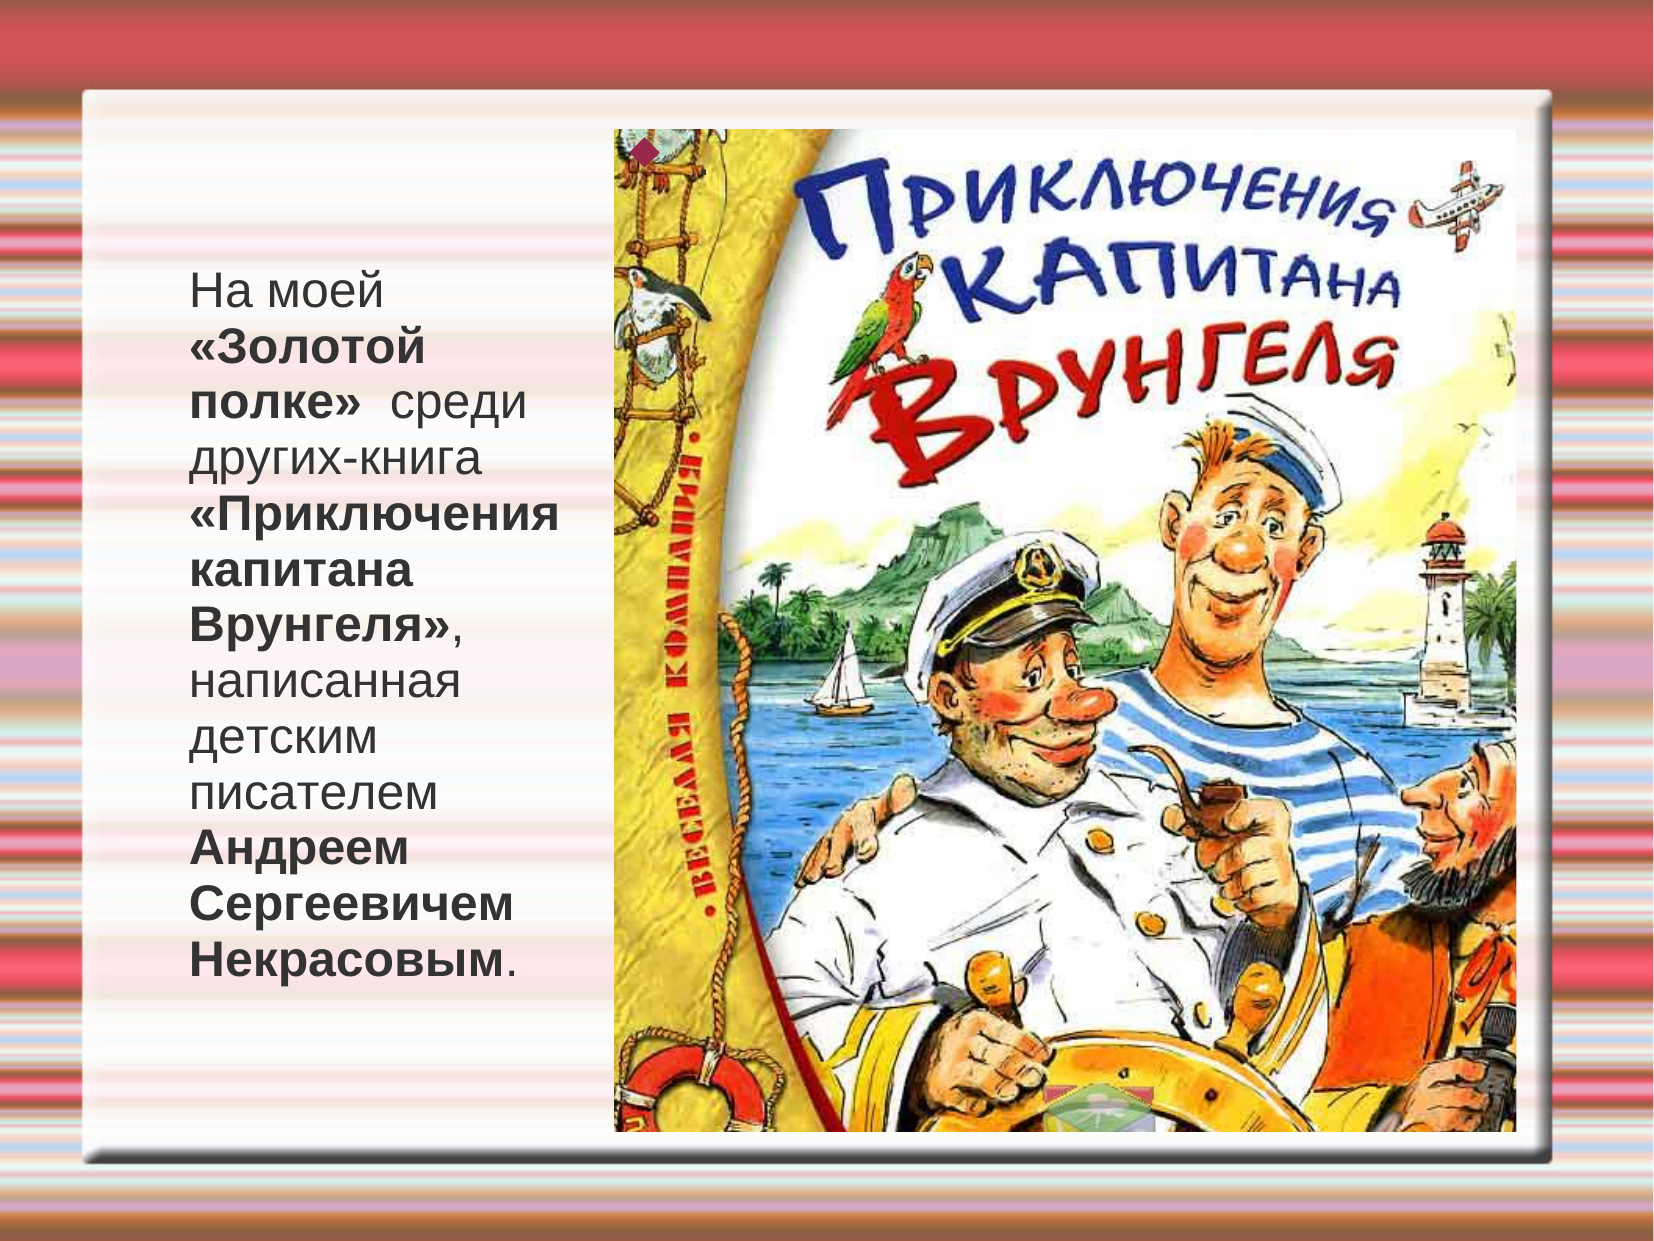

#
.
На моей «Золотой полке» среди других-книга «Приключения капитана Врунгеля», написанная детским писателем Андреем Сергеевичем Некрасовым.